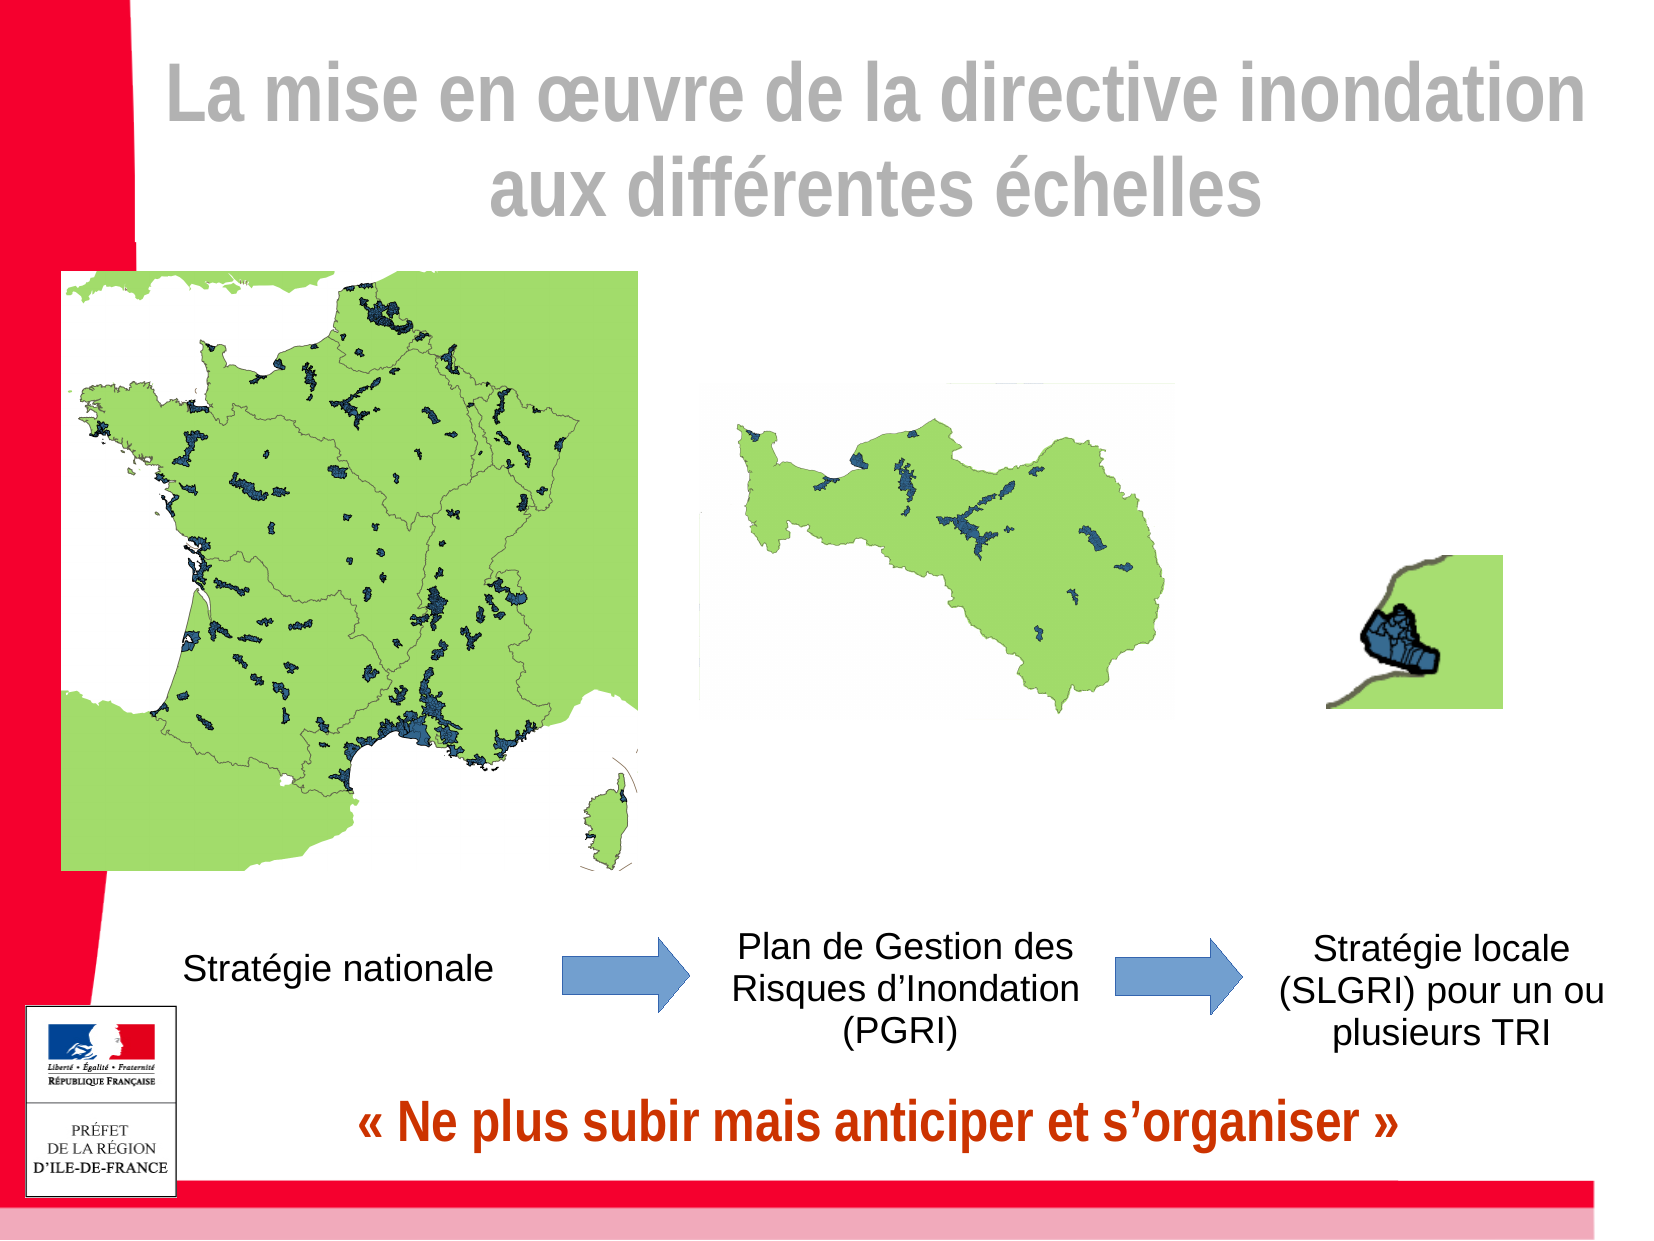

La mise en œuvre de la directive inondation aux différentes échelles
Plan de Gestion des Risques d’Inondation (PGRI)
Stratégie locale (SLGRI) pour un ou plusieurs TRI
Stratégie nationale
« Ne plus subir mais anticiper et s’organiser »